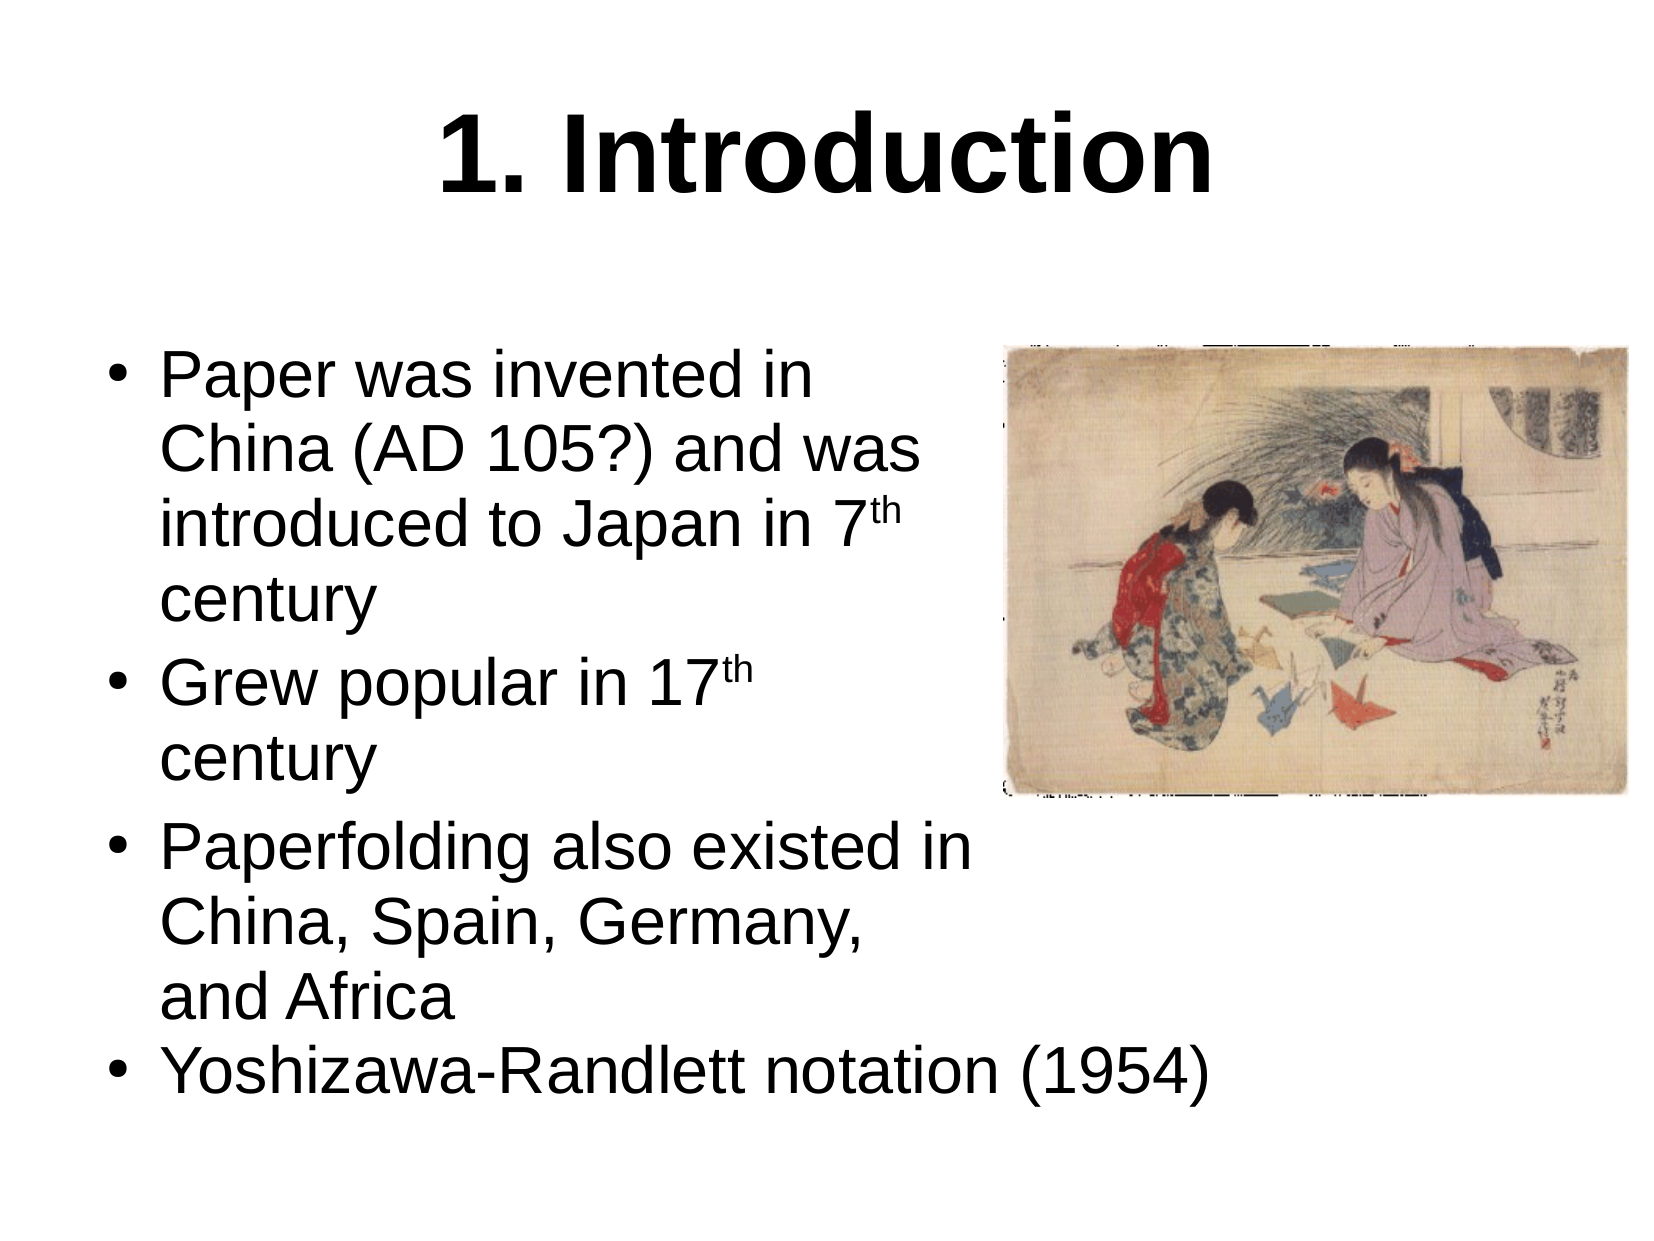

# 1. Introduction
Paper was invented in China (AD 105?) and was introduced to Japan in 7th century
Grew popular in 17th century
Paperfolding also existed in China, Spain, Germany, and Africa
Yoshizawa-Randlett notation (1954)